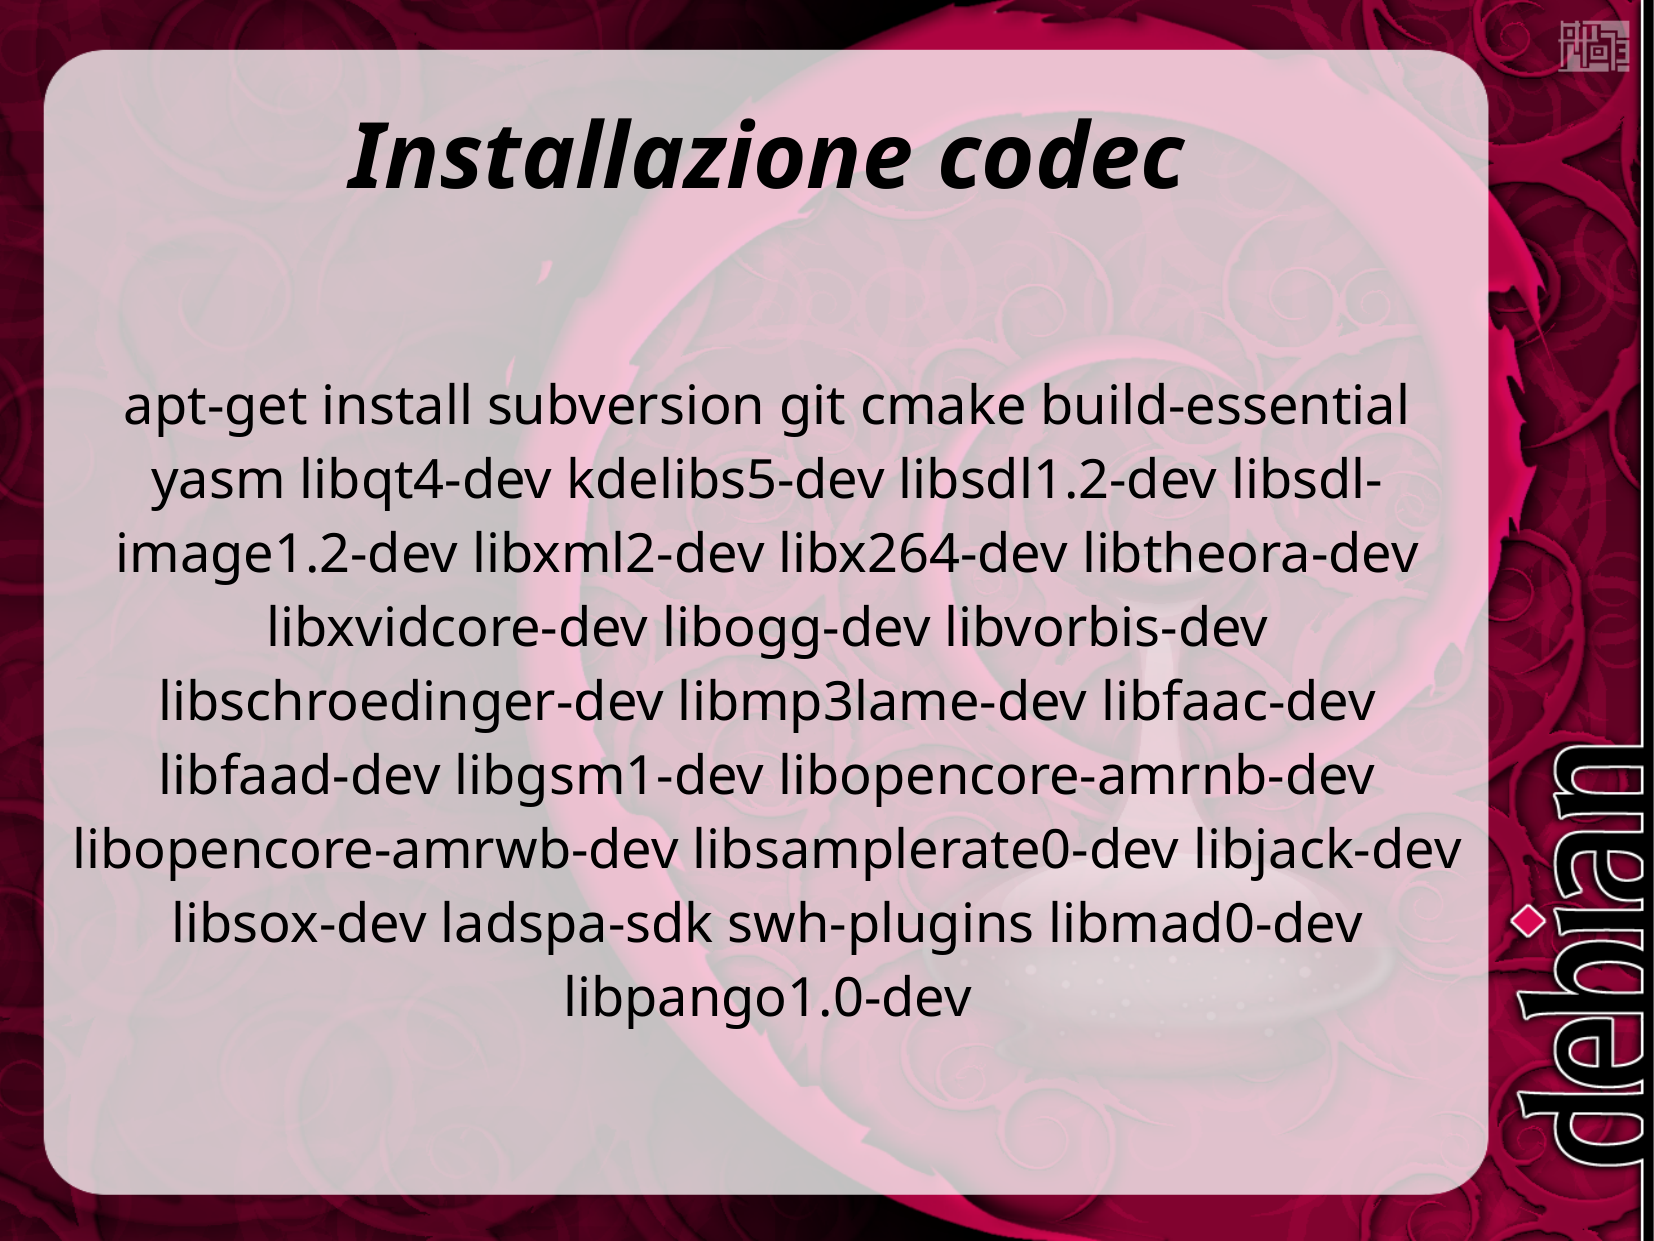

# Installazione codec
apt-get install subversion git cmake build-essential yasm libqt4-dev kdelibs5-dev libsdl1.2-dev libsdl-image1.2-dev libxml2-dev libx264-dev libtheora-dev libxvidcore-dev libogg-dev libvorbis-dev libschroedinger-dev libmp3lame-dev libfaac-dev libfaad-dev libgsm1-dev libopencore-amrnb-dev libopencore-amrwb-dev libsamplerate0-dev libjack-dev libsox-dev ladspa-sdk swh-plugins libmad0-dev libpango1.0-dev